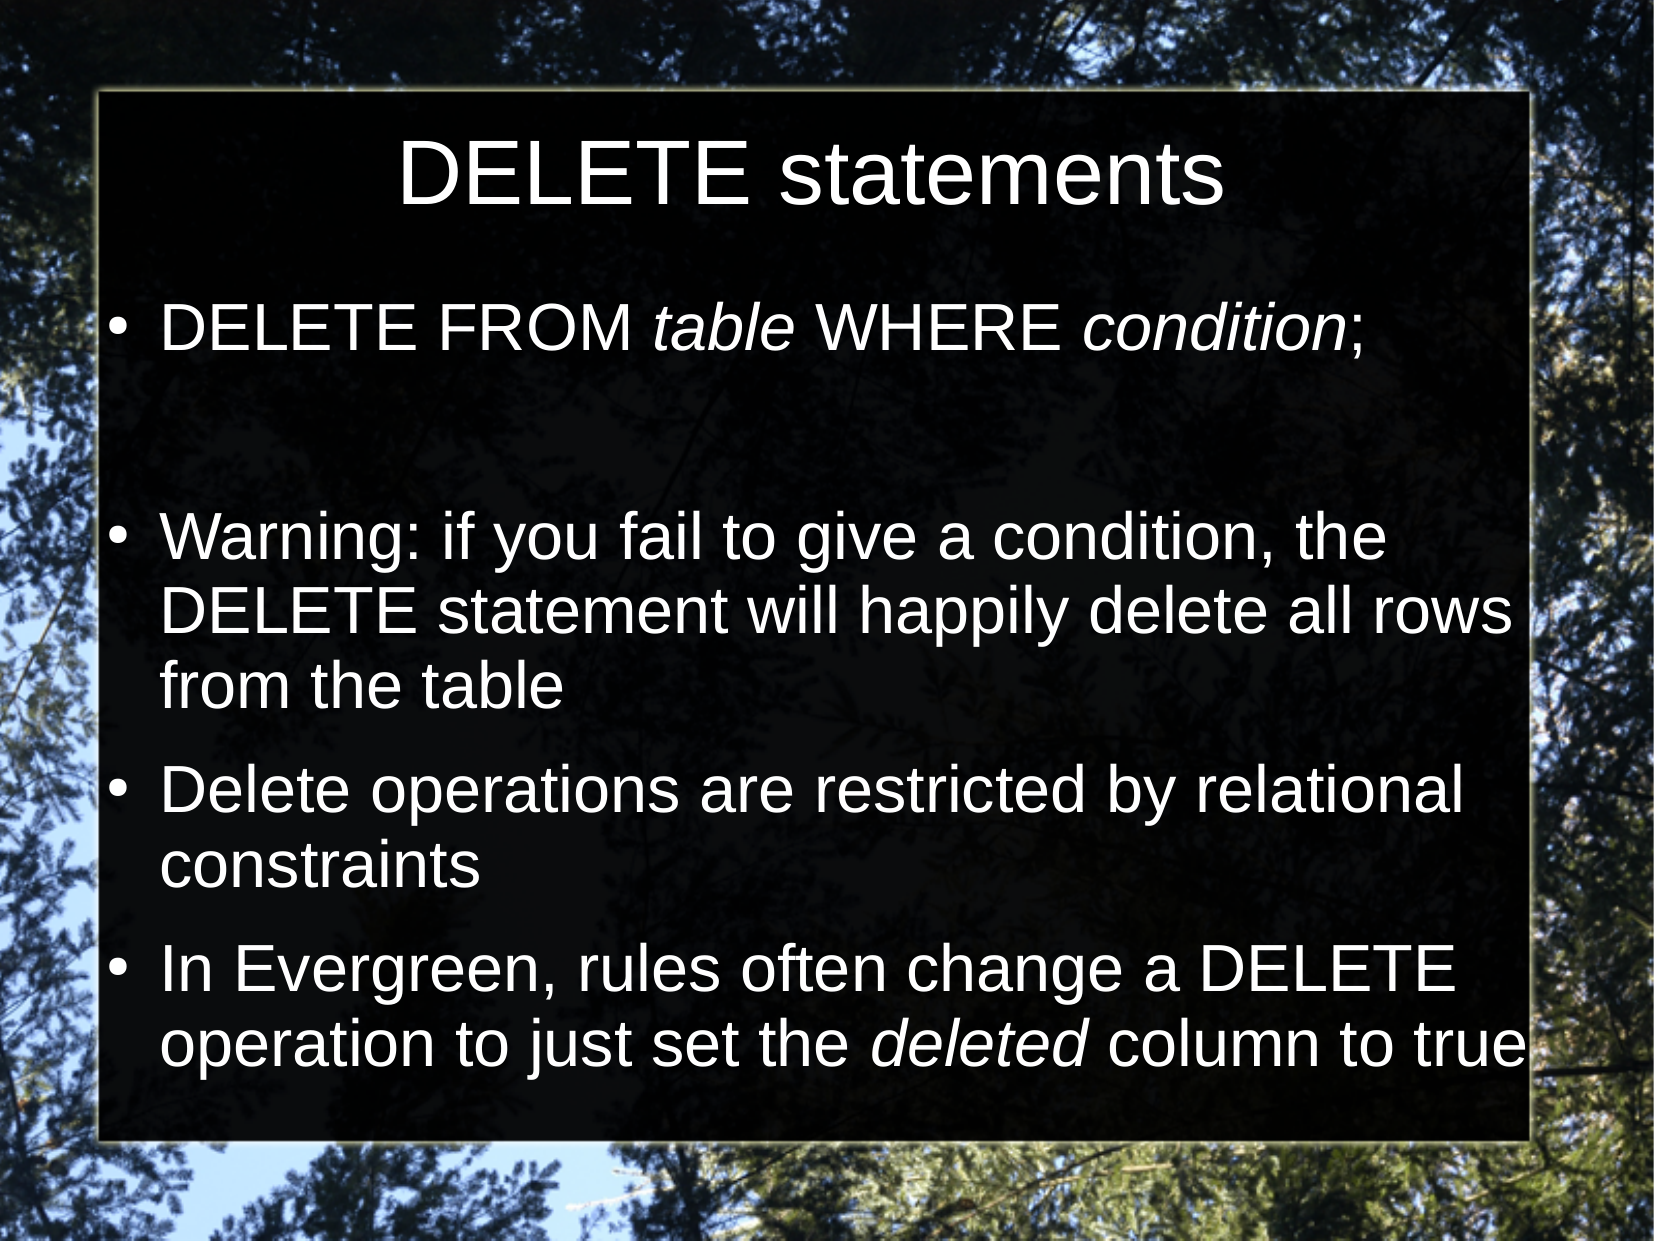

# DELETE statements
DELETE FROM table WHERE condition;
Warning: if you fail to give a condition, the DELETE statement will happily delete all rows from the table
Delete operations are restricted by relational constraints
In Evergreen, rules often change a DELETE operation to just set the deleted column to true